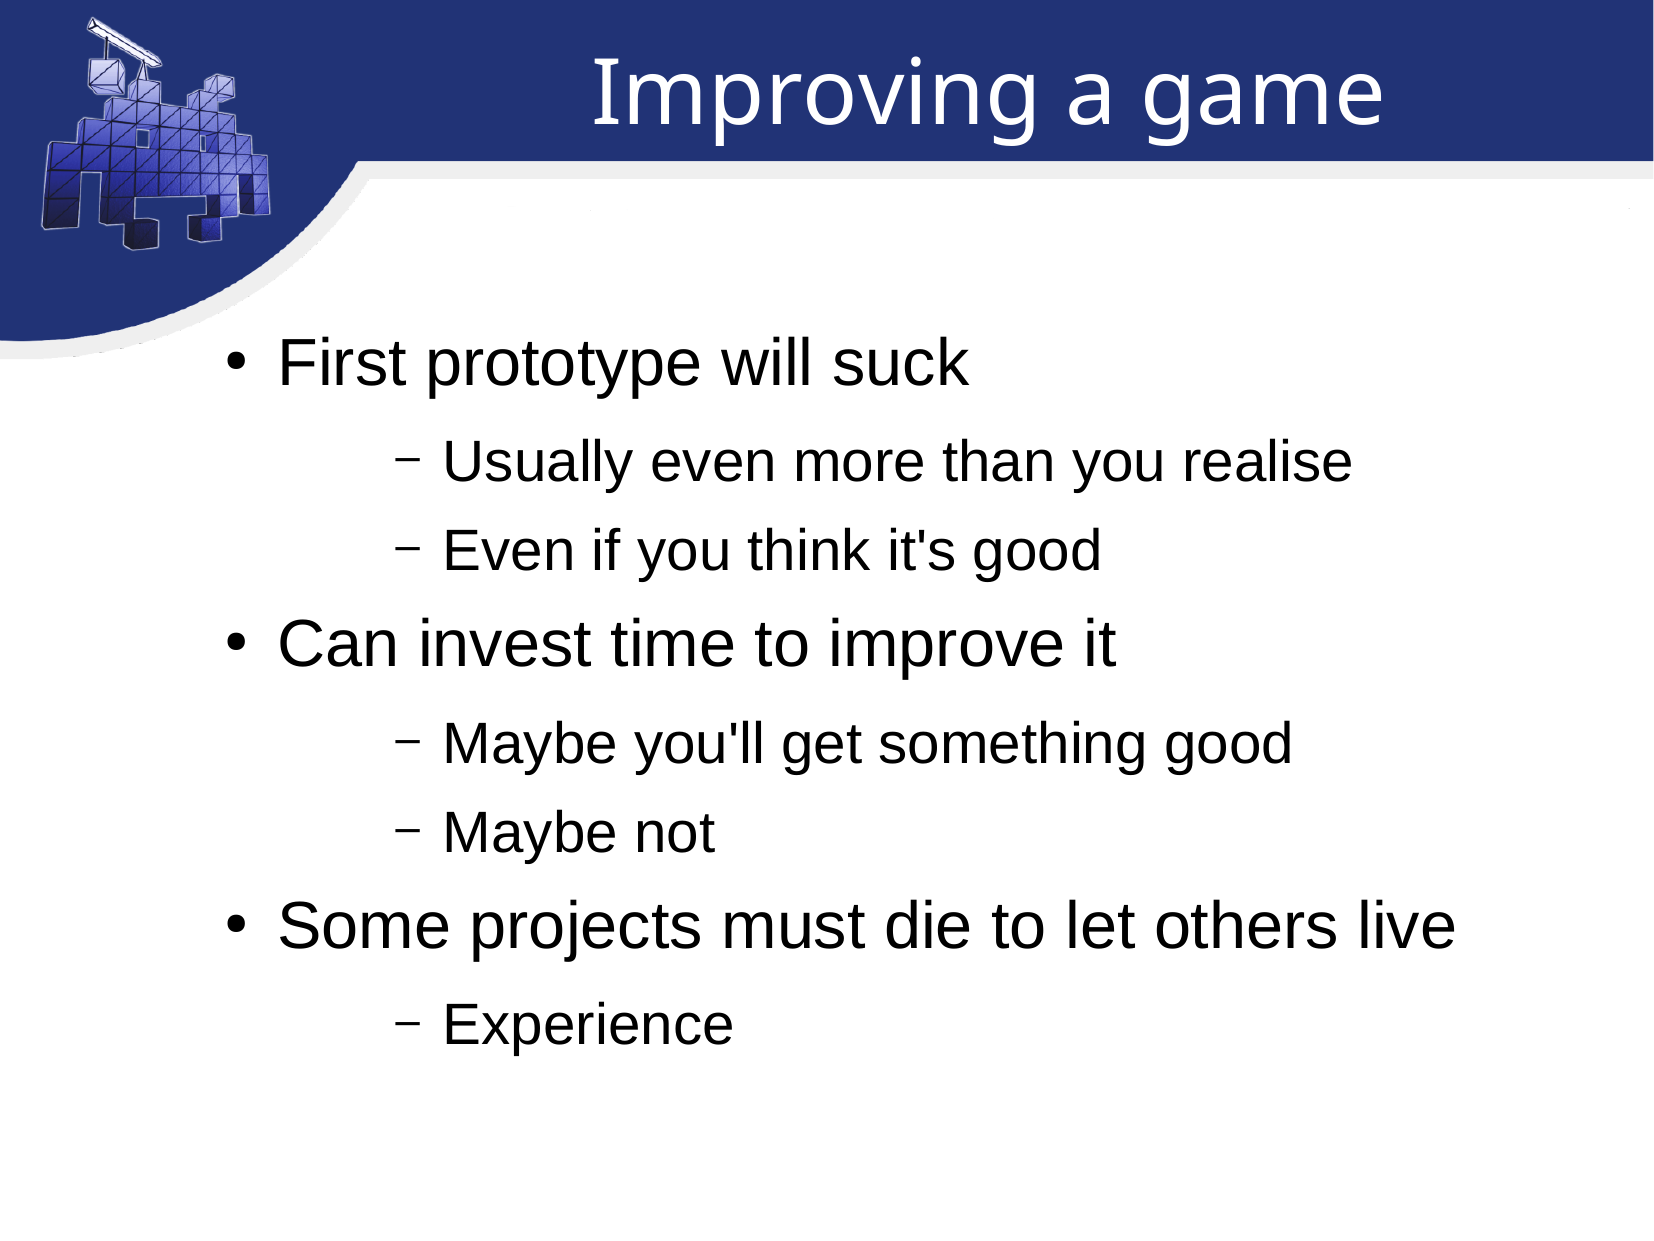

# Improving a game
First prototype will suck
Usually even more than you realise
Even if you think it's good
Can invest time to improve it
Maybe you'll get something good
Maybe not
Some projects must die to let others live
Experience